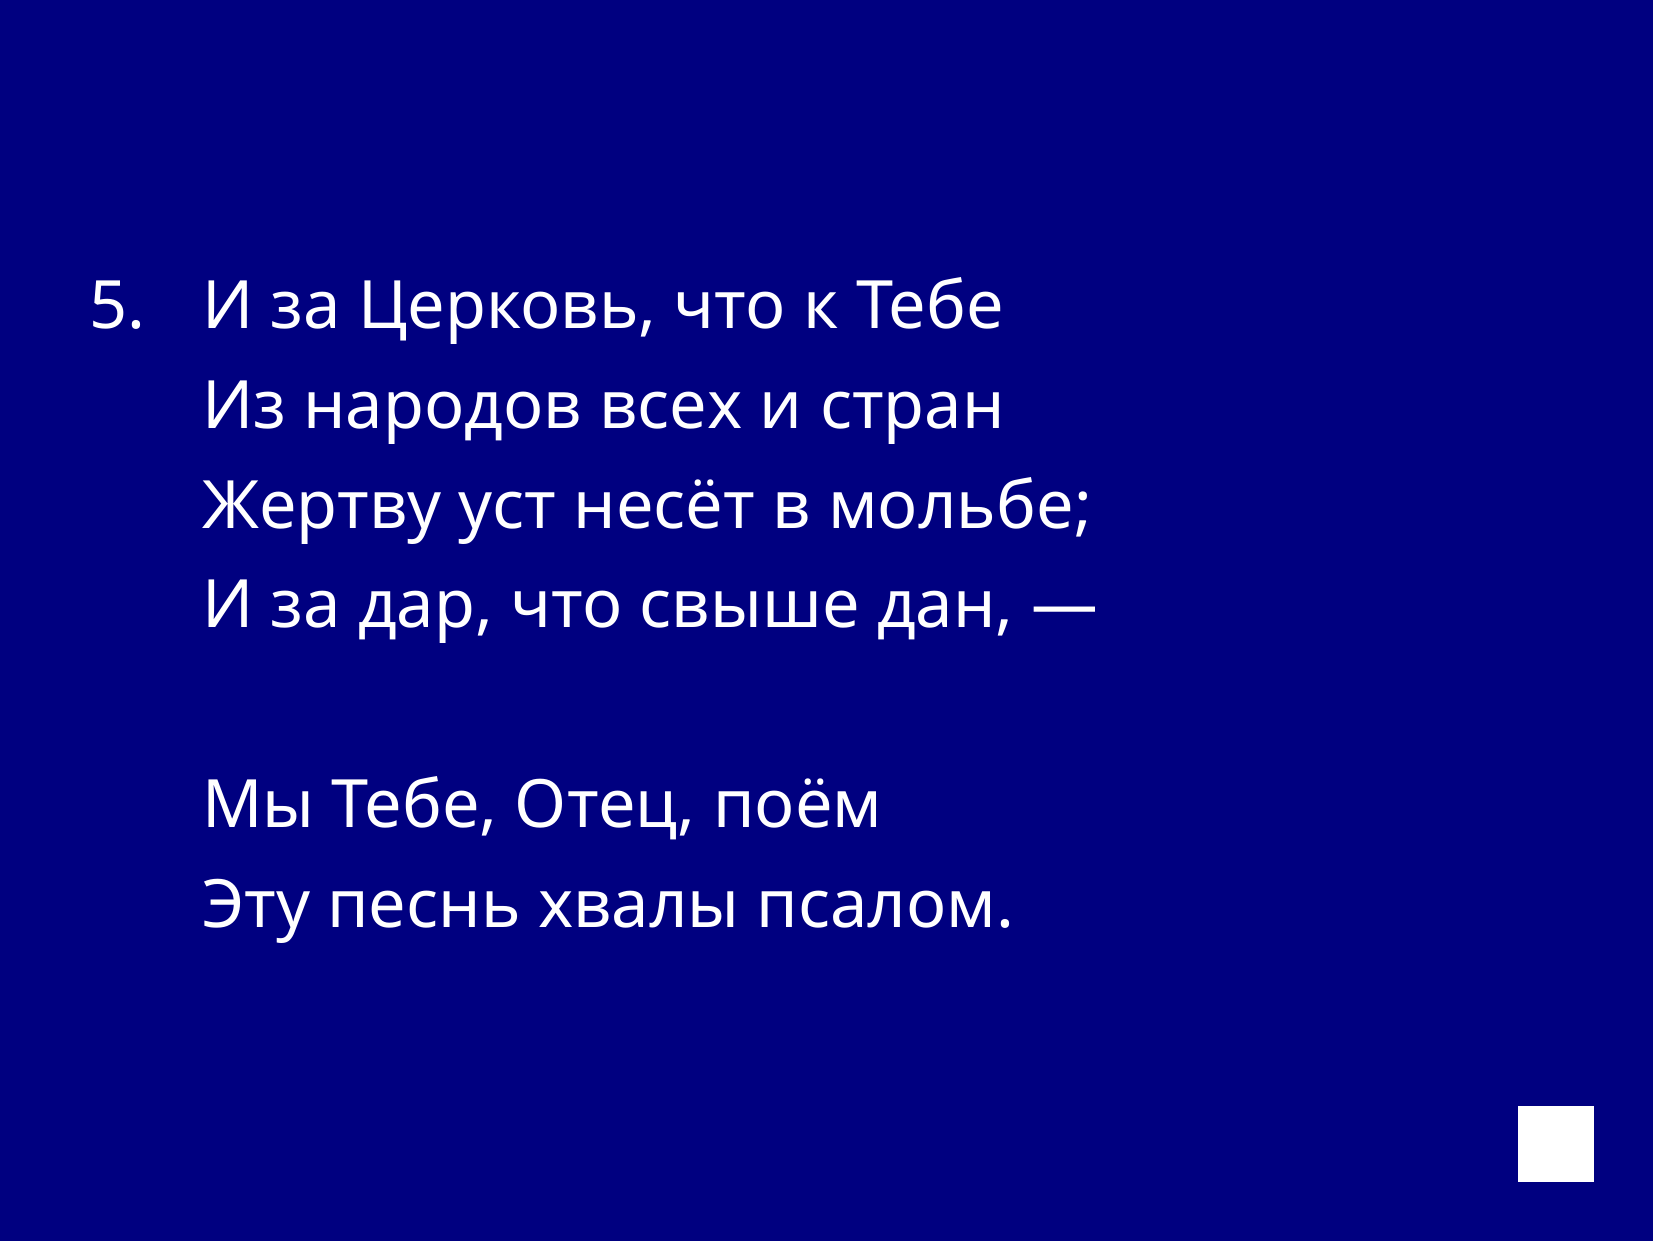

5.	И за Церковь, что к Тебе
	Из народов всех и стран
	Жертву уст несёт в мольбе;
	И за дар, что свыше дан, ―
	Мы Тебе, Отец, поём
	Эту песнь хвалы псалом.